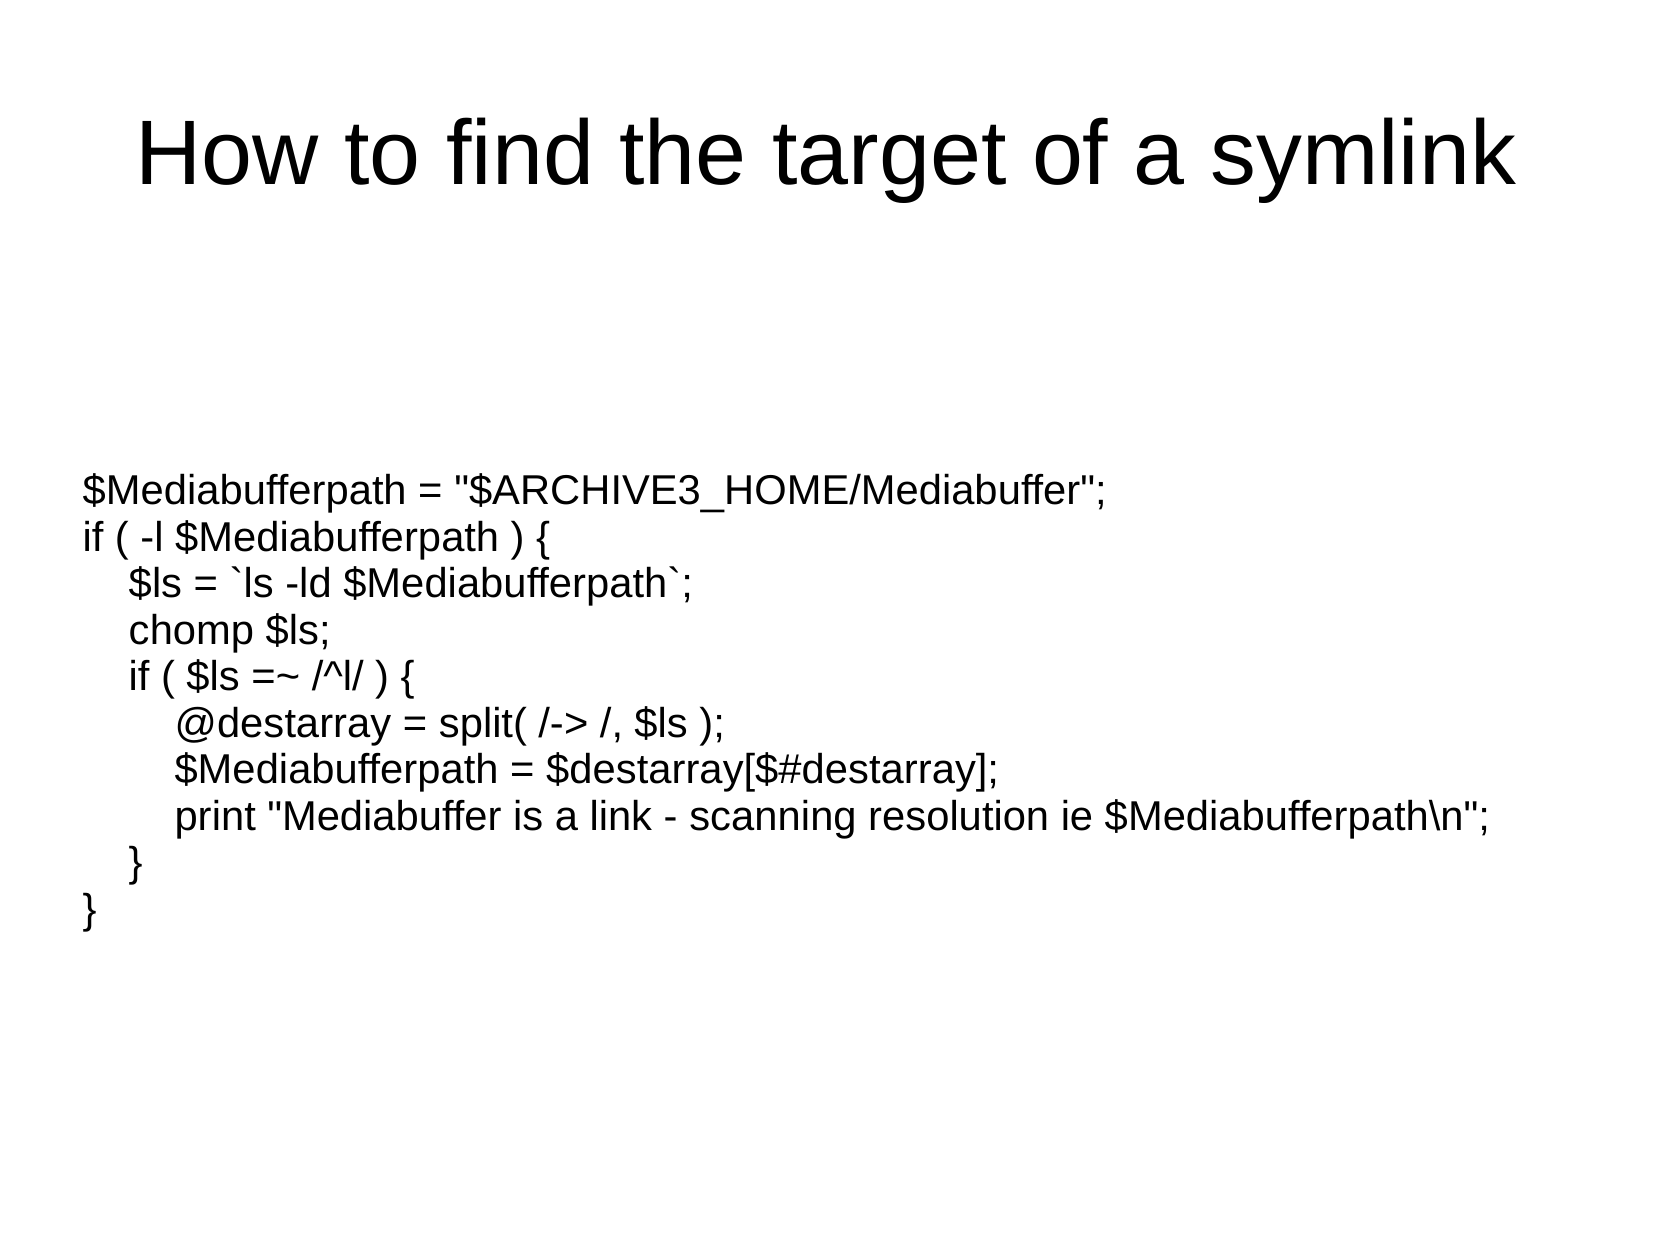

# How to find the target of a symlink
$Mediabufferpath = "$ARCHIVE3_HOME/Mediabuffer";
if ( -l $Mediabufferpath ) {
 $ls = `ls -ld $Mediabufferpath`;
 chomp $ls;
 if ( $ls =~ /^l/ ) {
 @destarray = split( /-> /, $ls );
 $Mediabufferpath = $destarray[$#destarray];
 print "Mediabuffer is a link - scanning resolution ie $Mediabufferpath\n";
 }
}